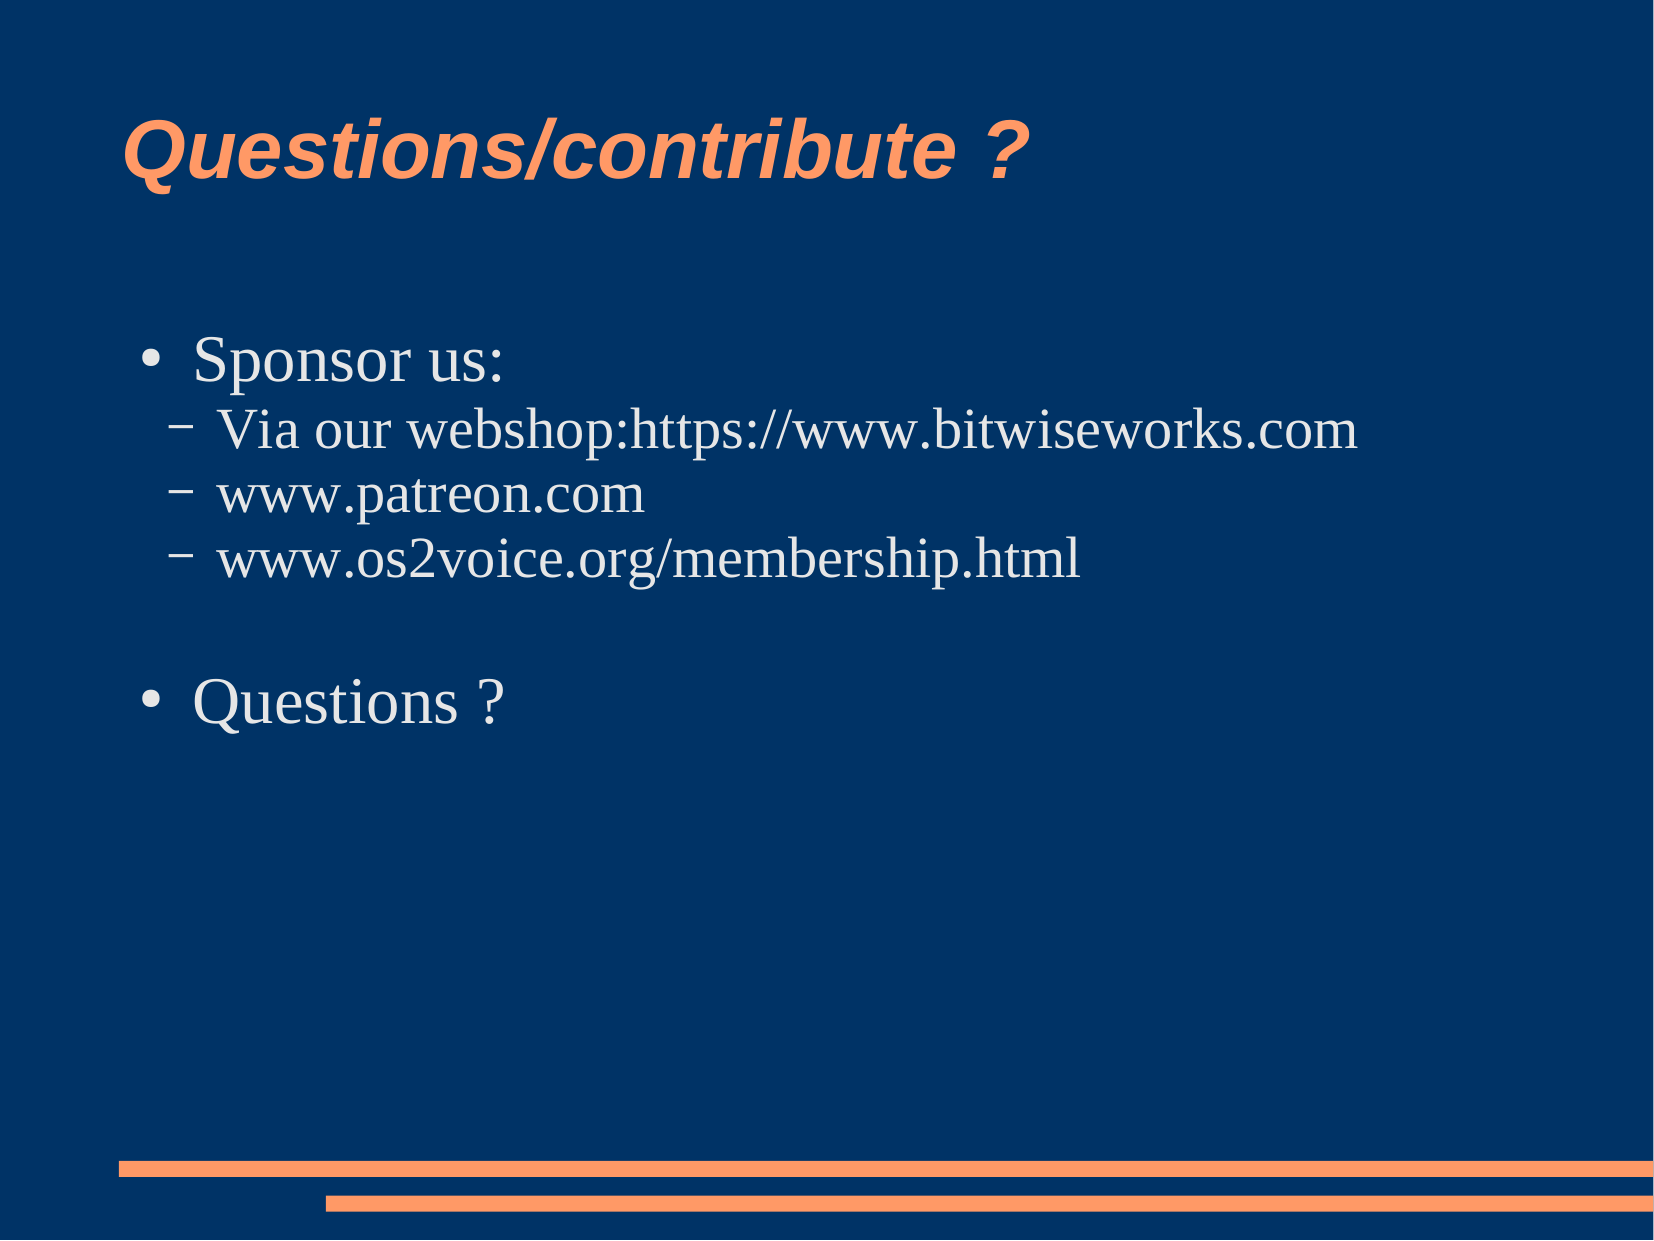

# Questions/contribute ?
Sponsor us:
Via our webshop:https://www.bitwiseworks.com
www.patreon.com
www.os2voice.org/membership.html
Questions ?